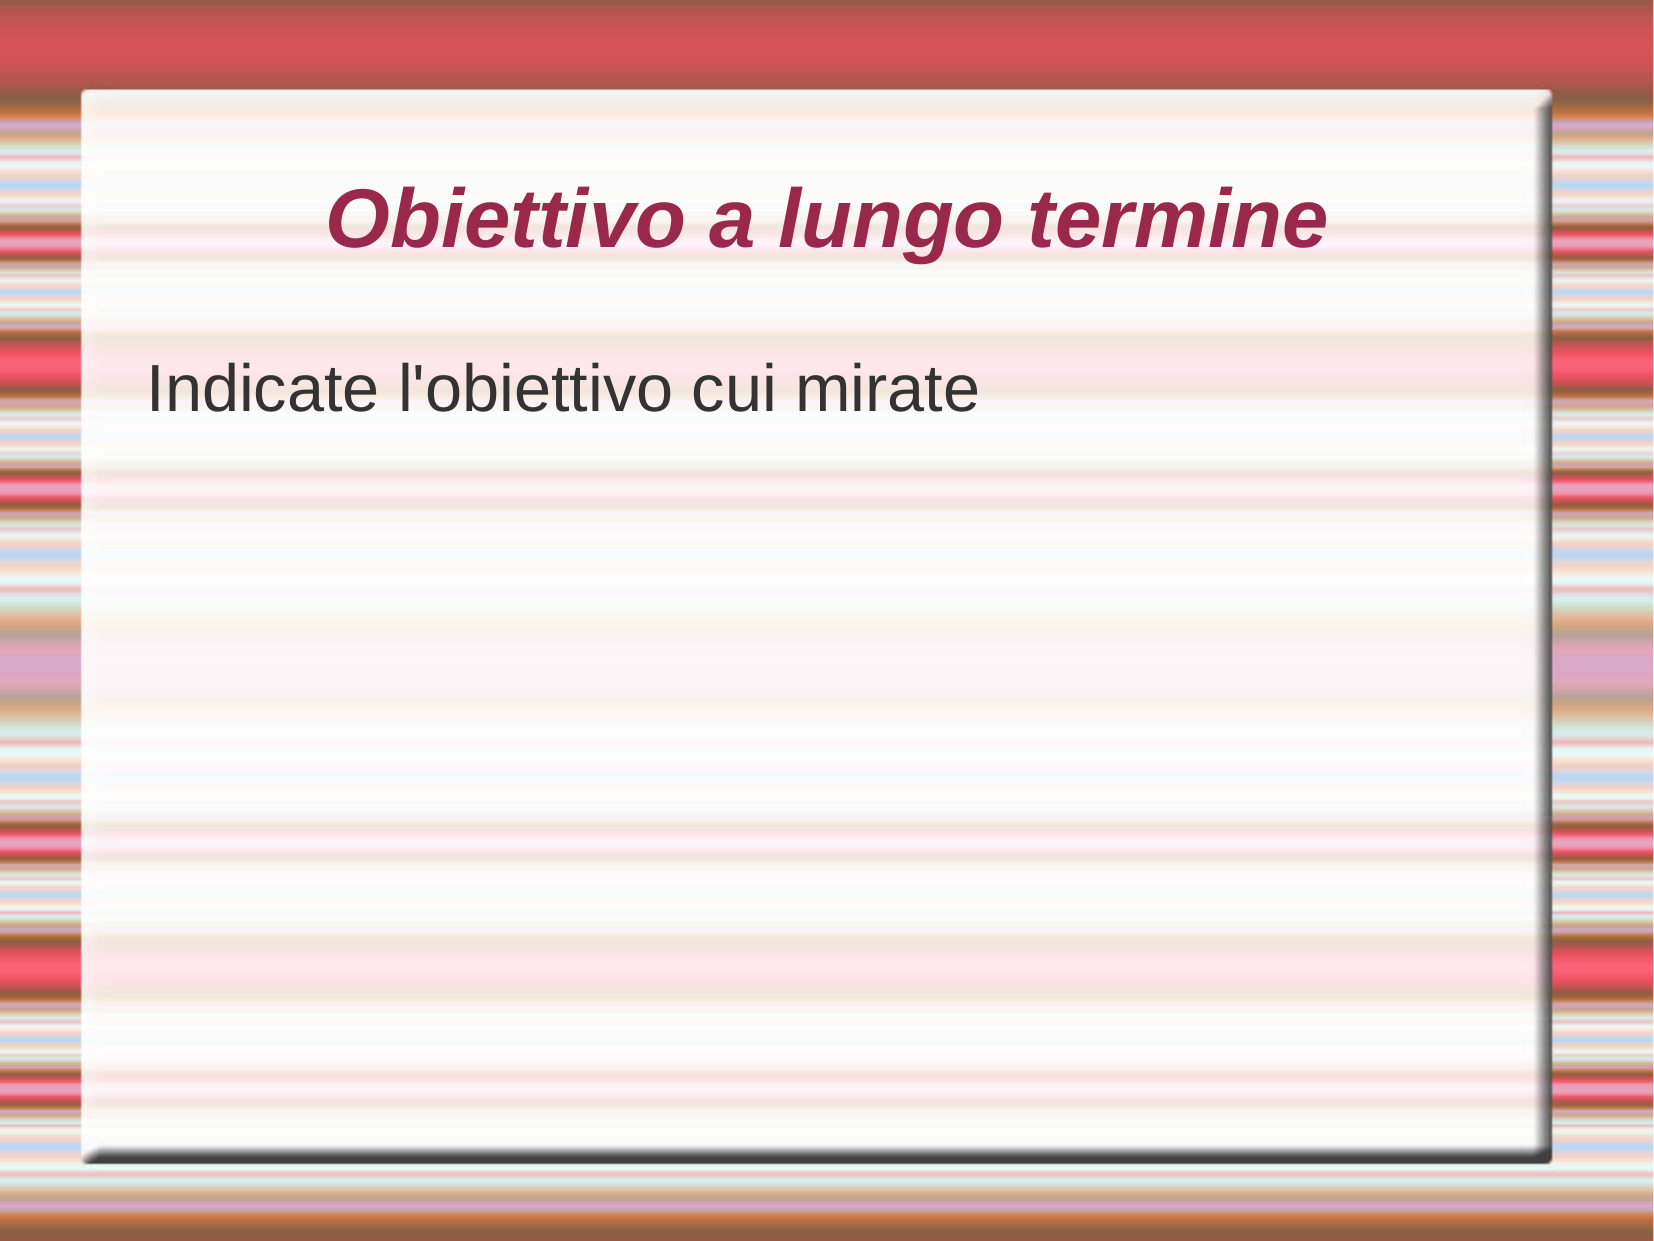

# Obiettivo a lungo termine
Indicate l'obiettivo cui mirate